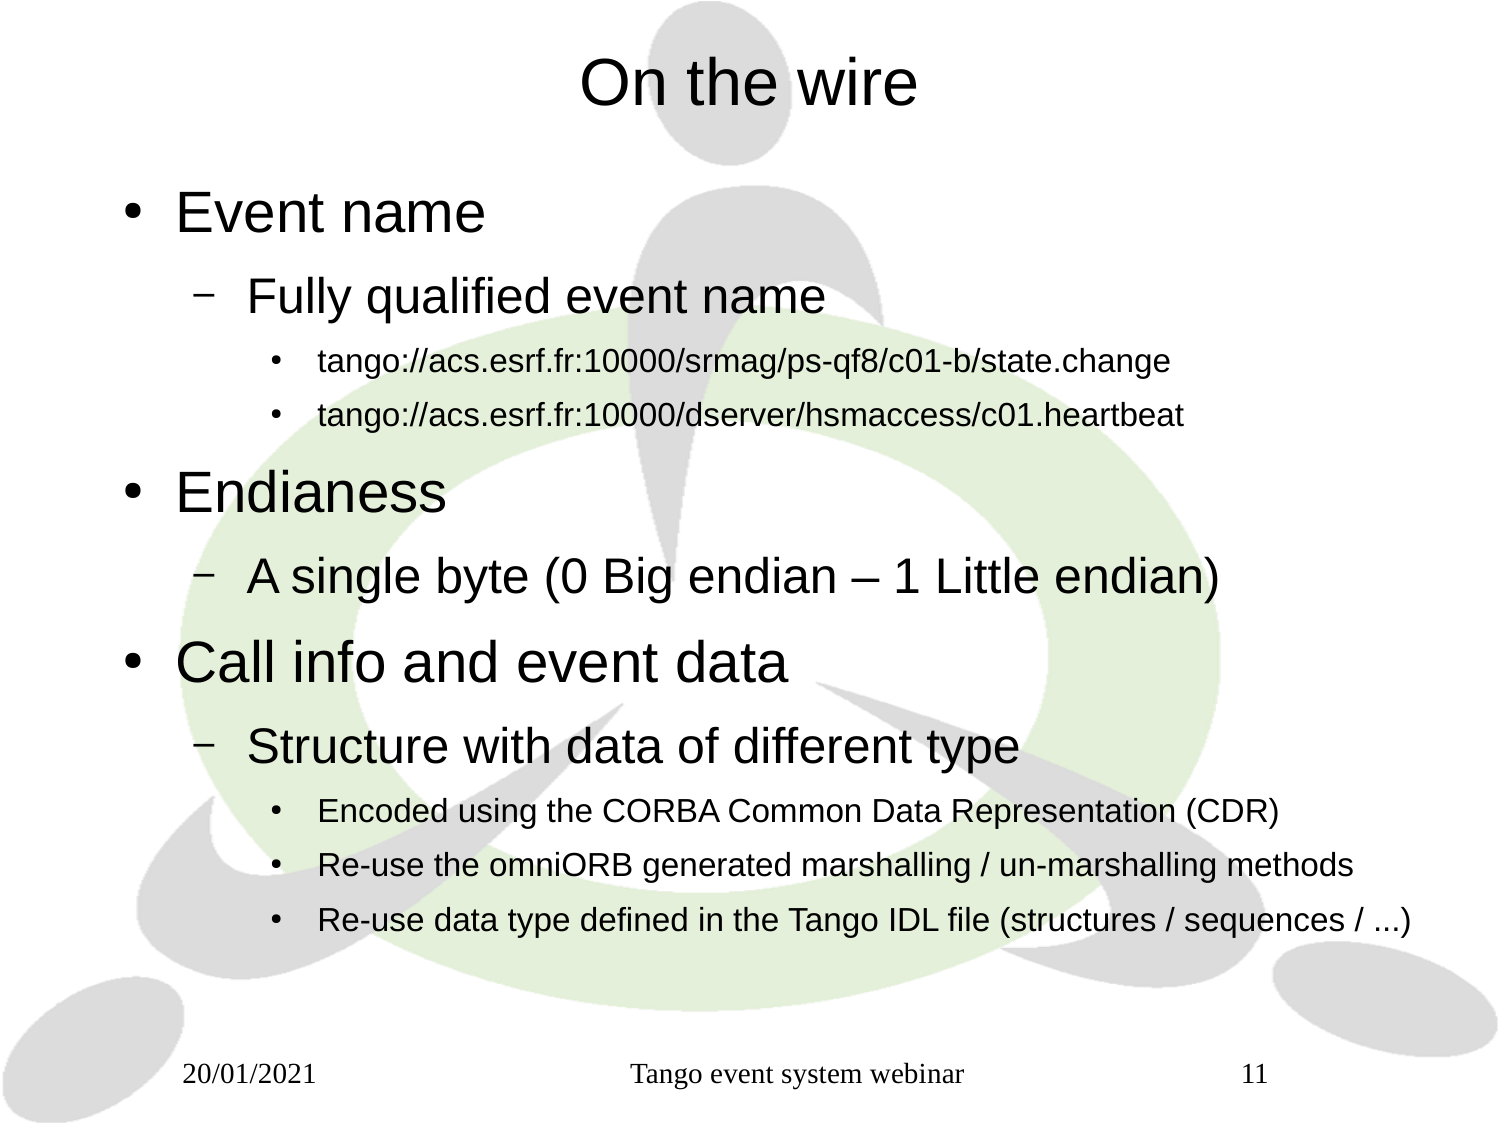

# On the wire
Event name
Fully qualified event name
tango://acs.esrf.fr:10000/srmag/ps-qf8/c01-b/state.change
tango://acs.esrf.fr:10000/dserver/hsmaccess/c01.heartbeat
Endianess
A single byte (0 Big endian – 1 Little endian)
Call info and event data
Structure with data of different type
Encoded using the CORBA Common Data Representation (CDR)
Re-use the omniORB generated marshalling / un-marshalling methods
Re-use data type defined in the Tango IDL file (structures / sequences / ...)
20/01/2021
Tango event system webinar
11